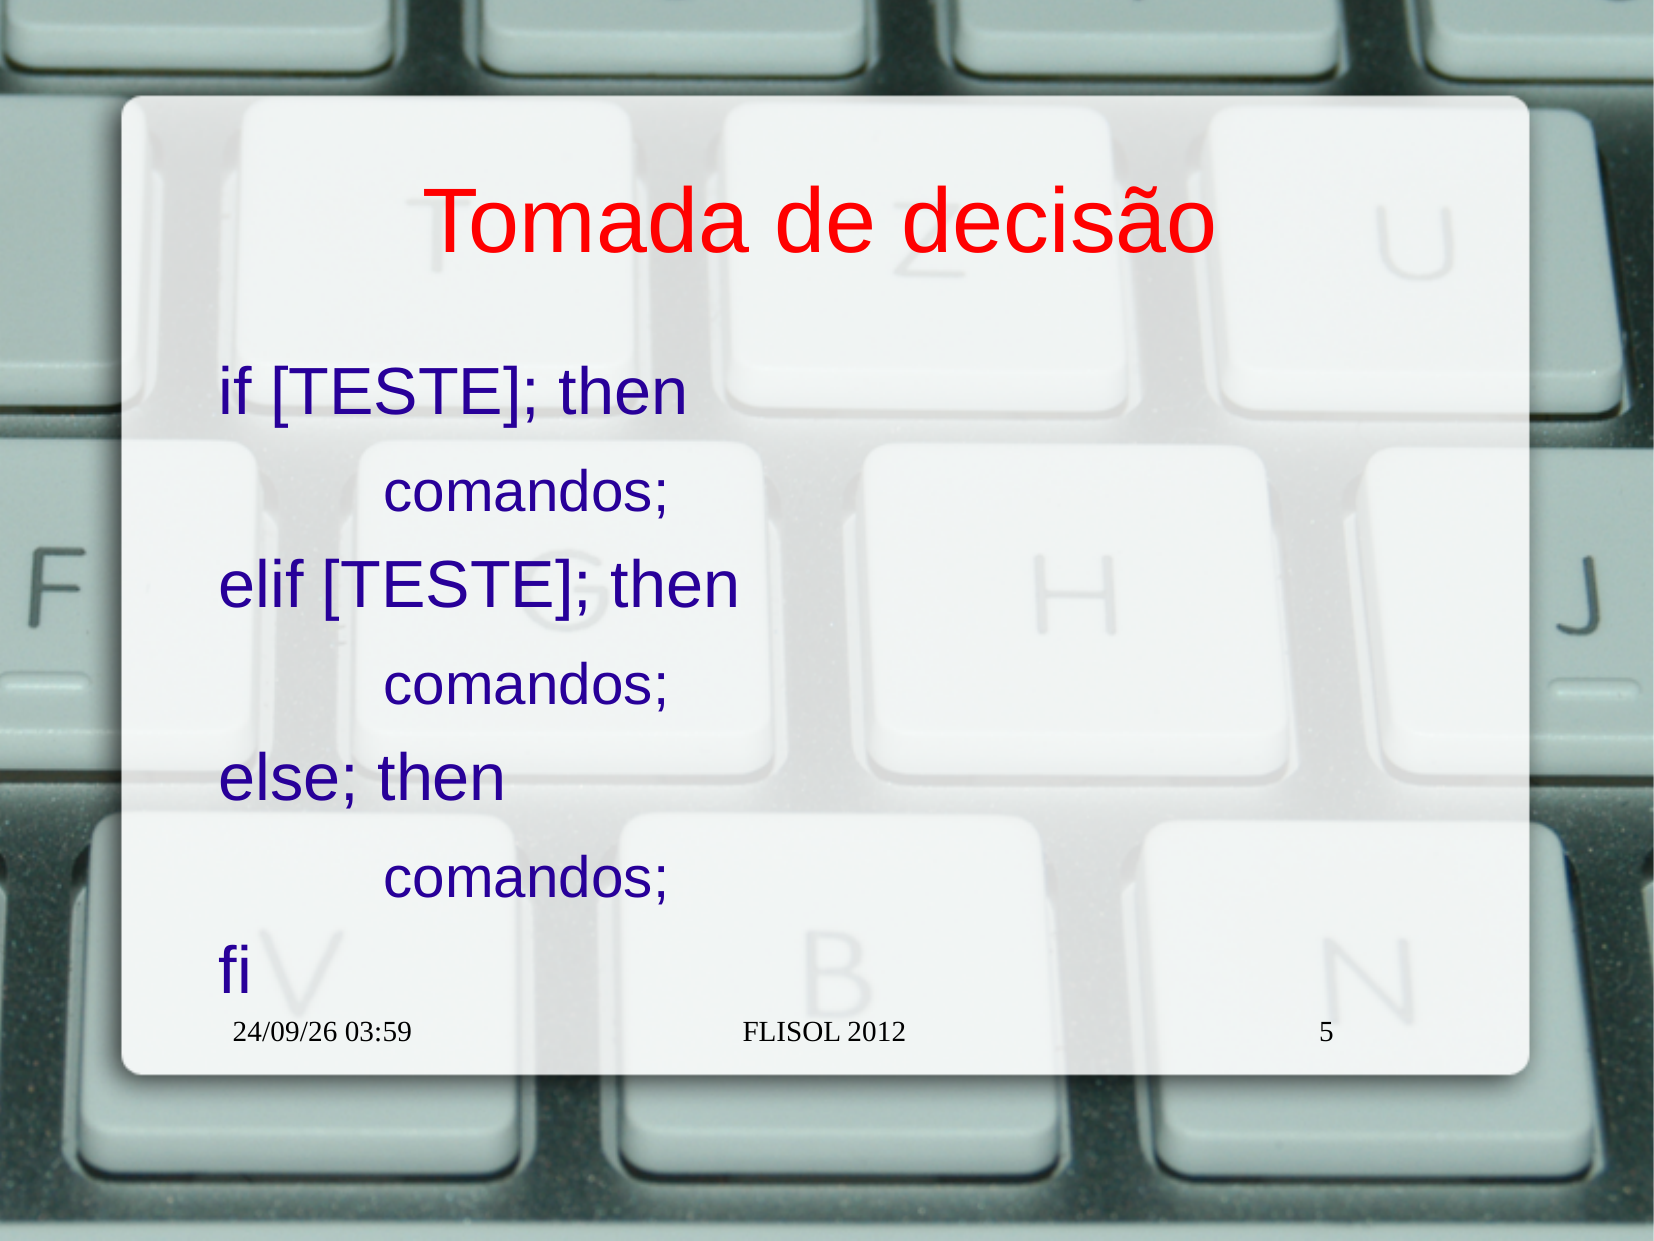

# Tomada de decisão
if [TESTE]; then
comandos;
elif [TESTE]; then
comandos;
else; then
comandos;
fi
FLISOL 2012
5